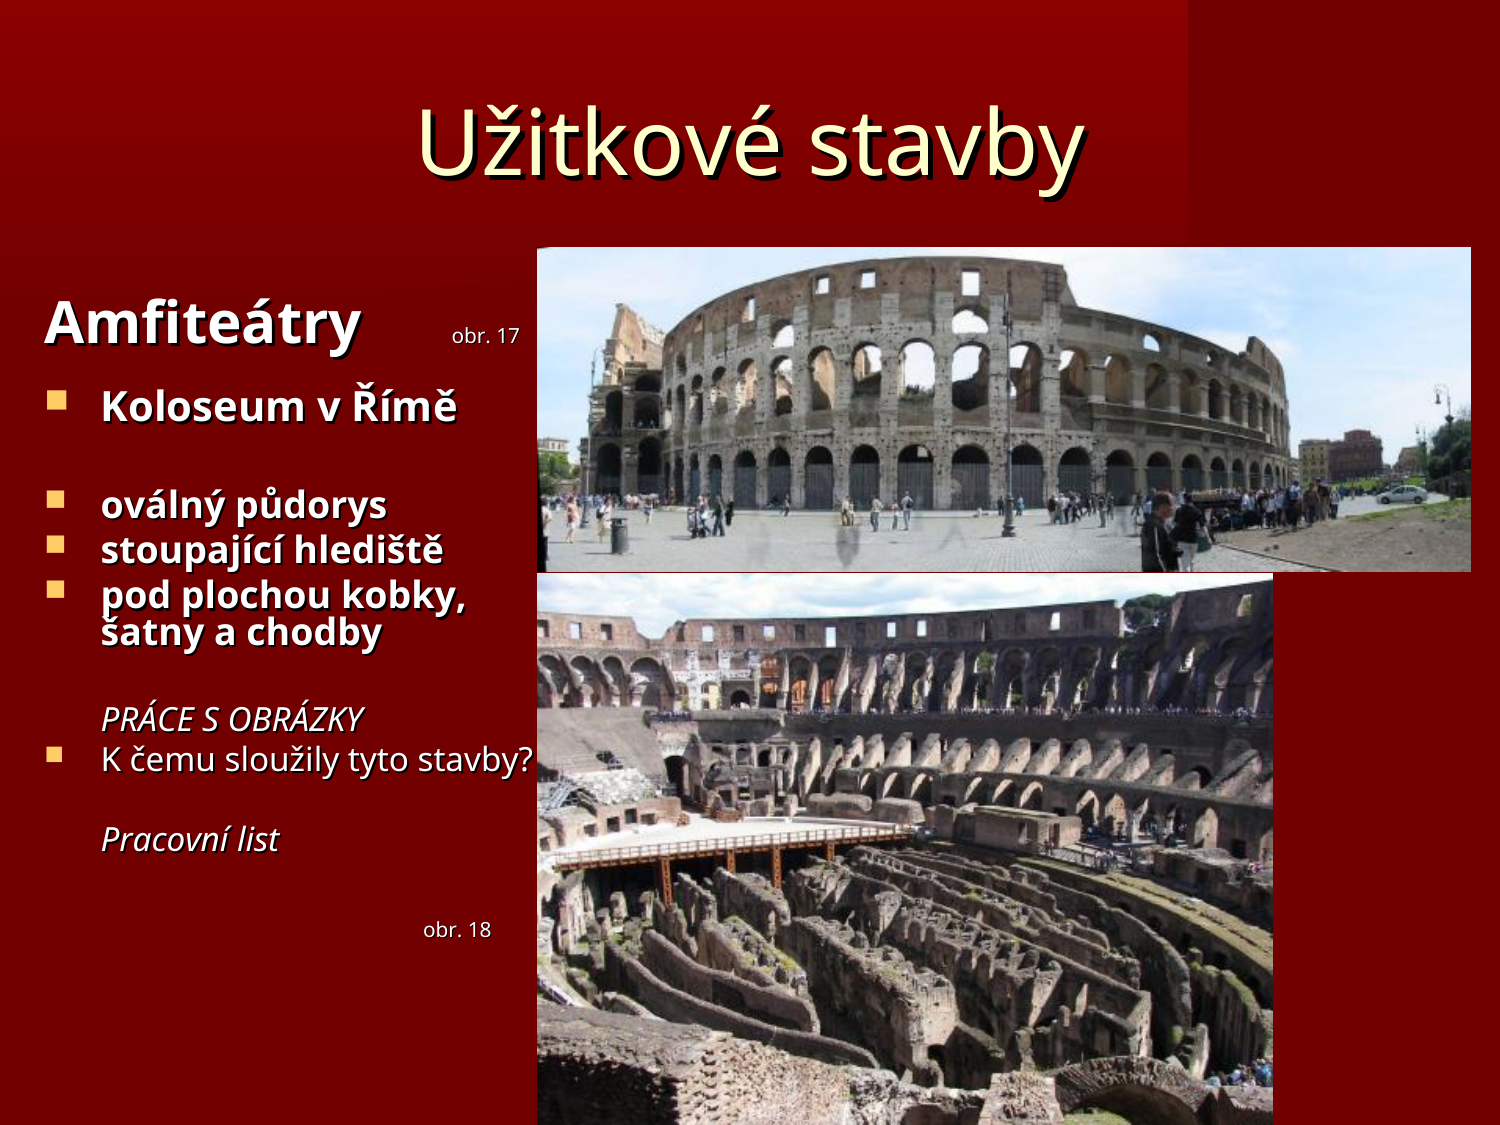

# Užitkové stavby
Amfiteátry obr. 17
Koloseum v Římě
oválný půdorys
stoupající hlediště
pod plochou kobky, šatny a chodby
	PRÁCE S OBRÁZKY
K čemu sloužily tyto stavby?
	Pracovní list
			 obr. 18